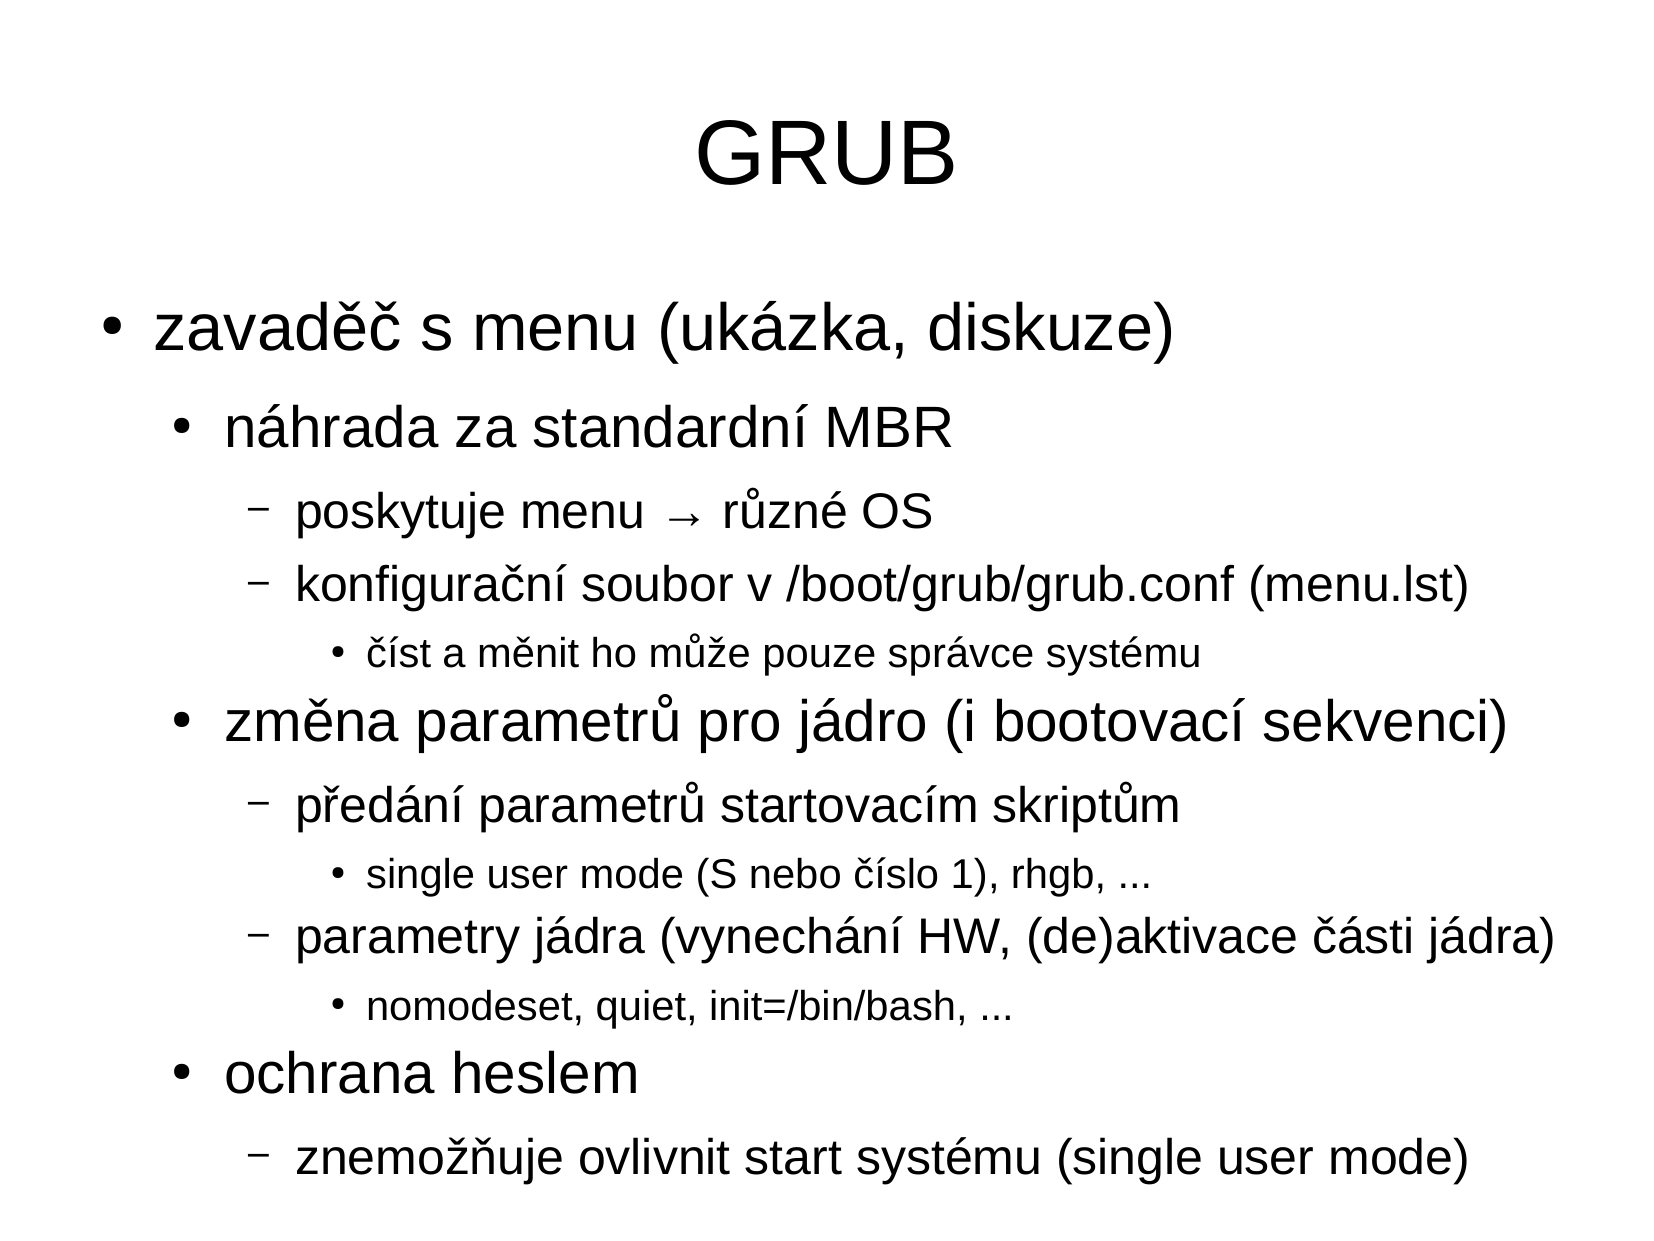

# GRUB
zavaděč s menu (ukázka, diskuze)
náhrada za standardní MBR
poskytuje menu → různé OS
konfigurační soubor v /boot/grub/grub.conf (menu.lst)
číst a měnit ho může pouze správce systému
změna parametrů pro jádro (i bootovací sekvenci)
předání parametrů startovacím skriptům
single user mode (S nebo číslo 1), rhgb, ...
parametry jádra (vynechání HW, (de)aktivace části jádra)
nomodeset, quiet, init=/bin/bash, ...
ochrana heslem
znemožňuje ovlivnit start systému (single user mode)